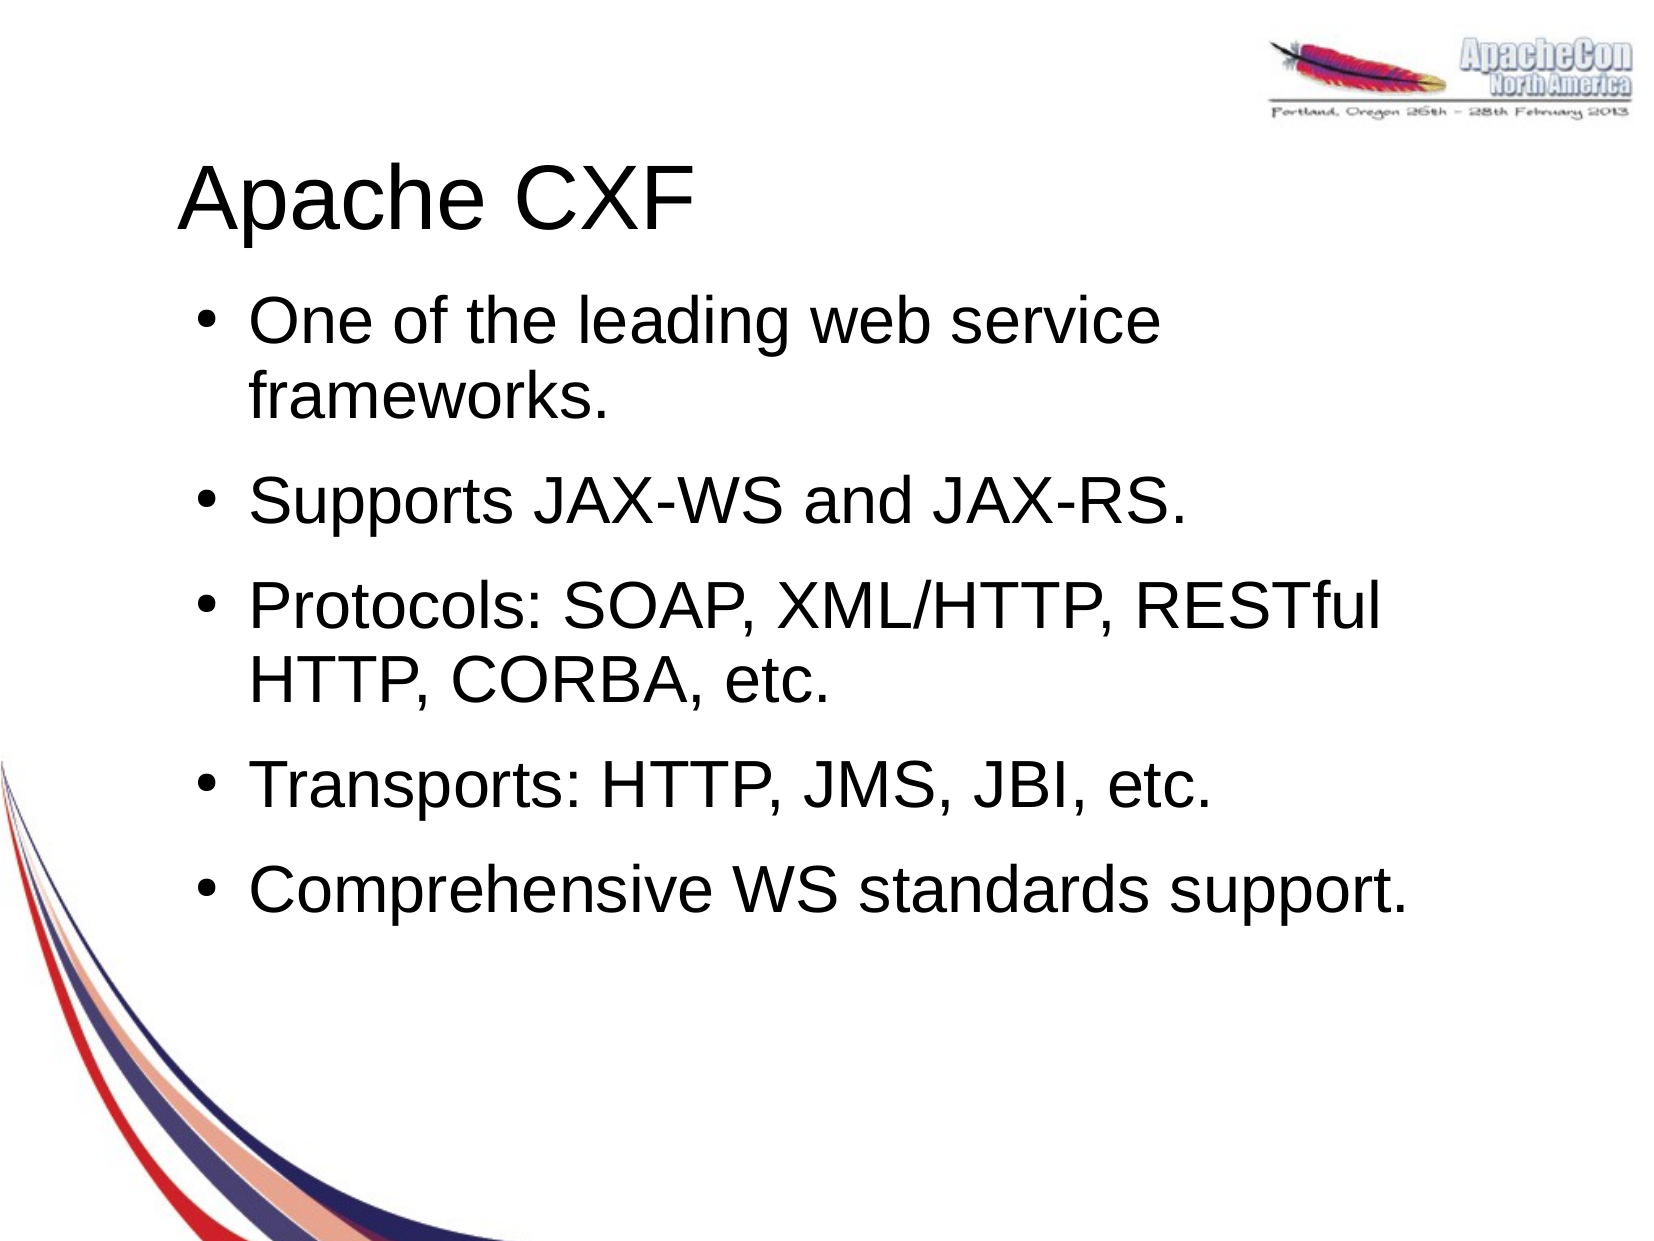

# Apache CXF
One of the leading web service frameworks.
Supports JAX-WS and JAX-RS.
Protocols: SOAP, XML/HTTP, RESTful HTTP, CORBA, etc.
Transports: HTTP, JMS, JBI, etc.
Comprehensive WS standards support.